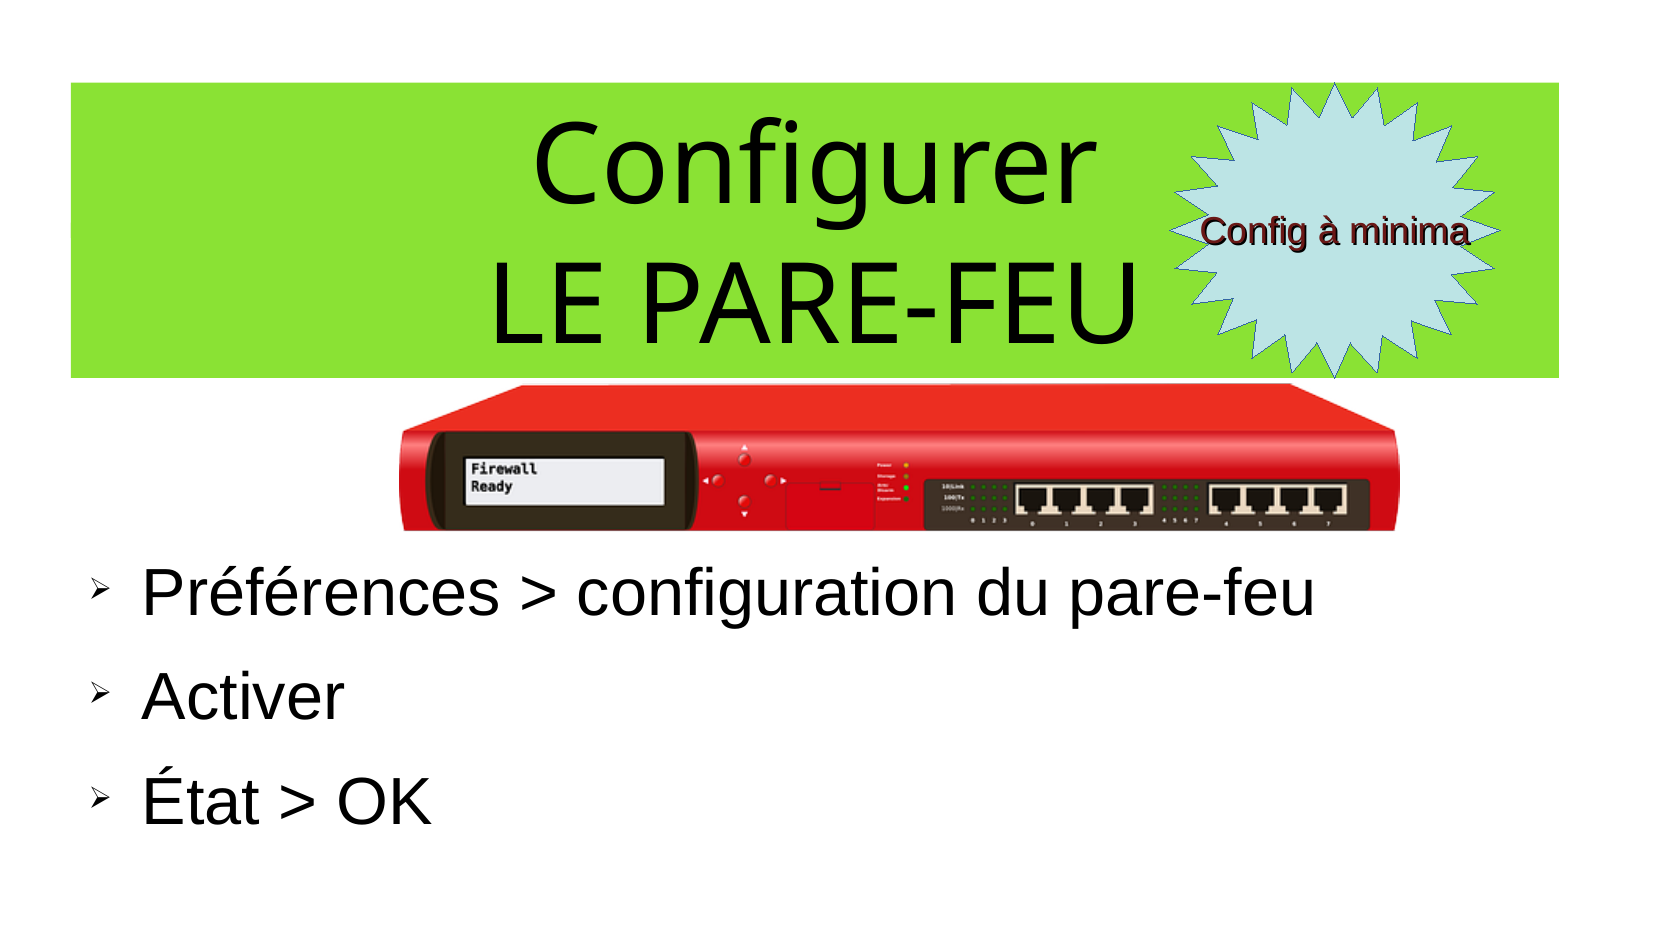

CONFIGURER
Config à minima
LE PARE-FEU
# Préférences > configuration du pare-feu
Activer
État > OK